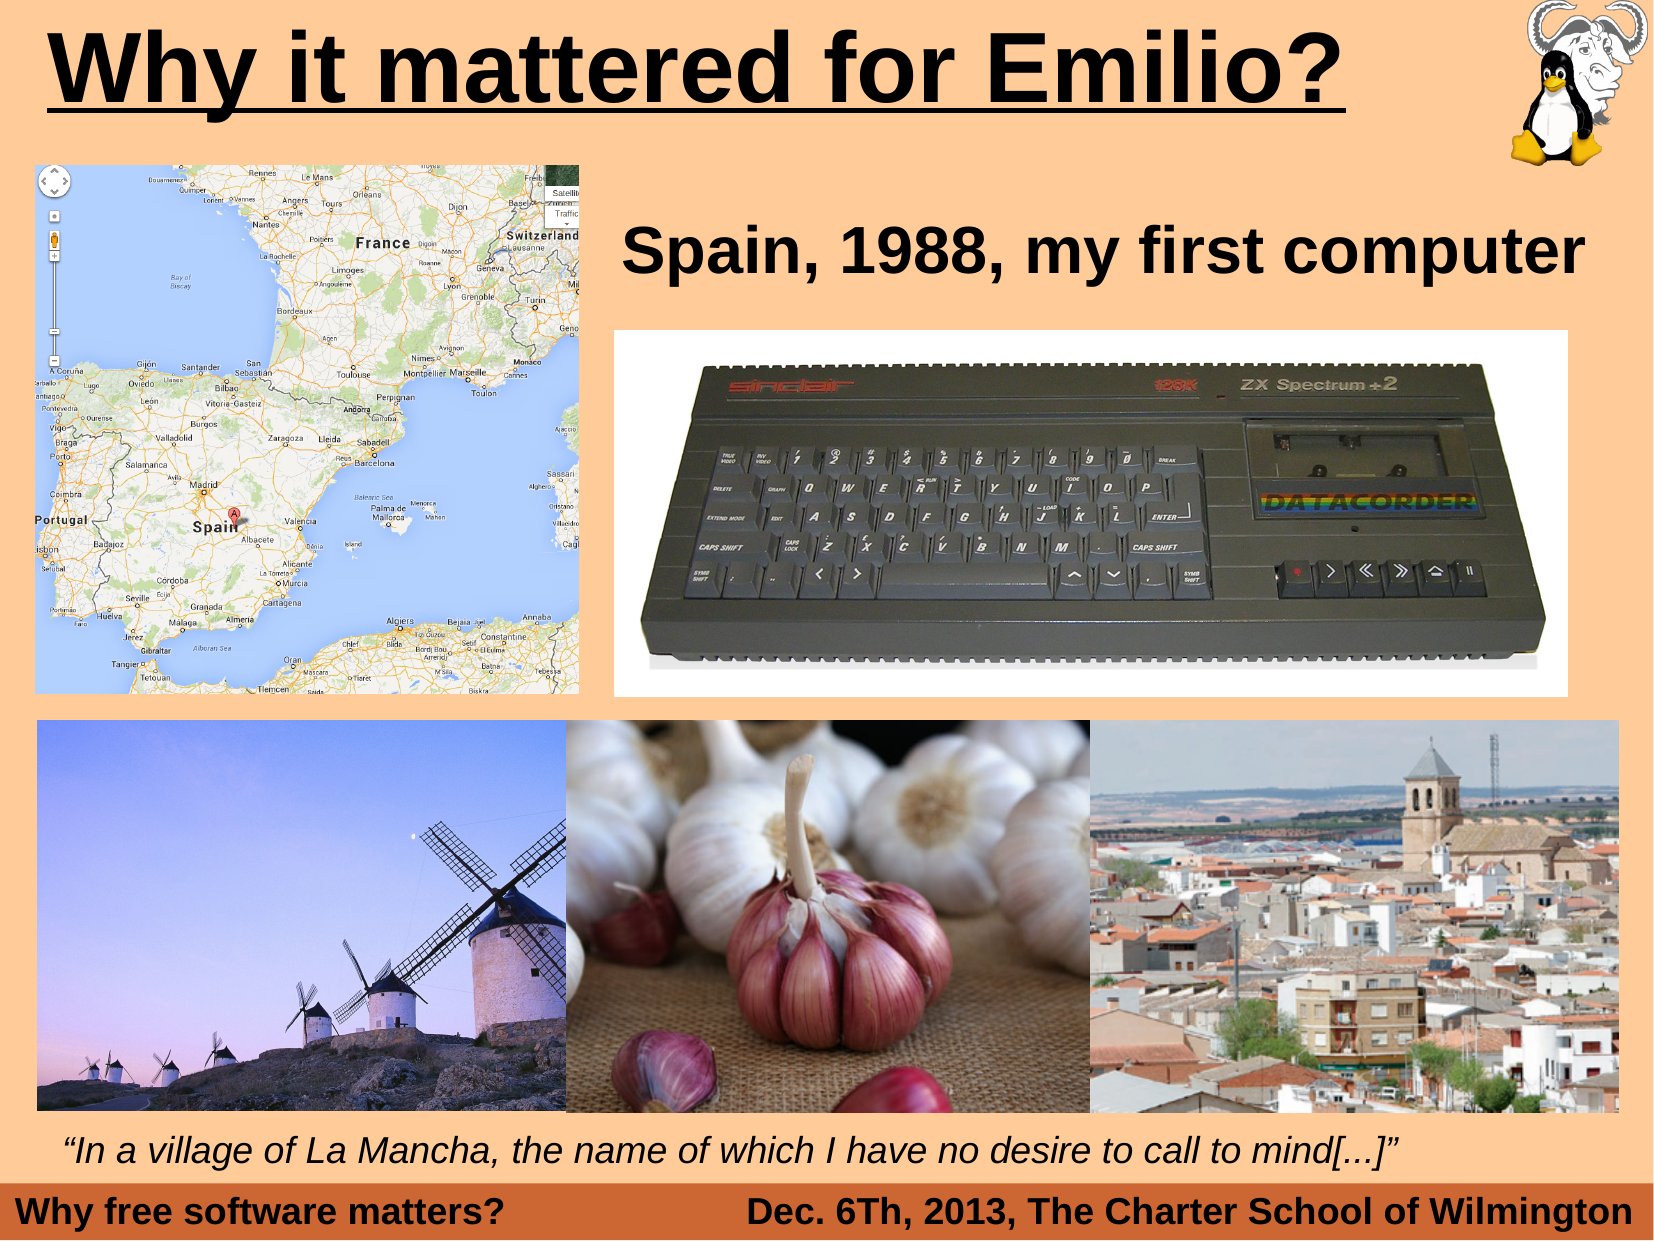

# Why it mattered for Emilio?
Spain, 1988, my first computer
“In a village of La Mancha, the name of which I have no desire to call to mind[...]”
Why free software matters? Dec. 6Th, 2013, The Charter School of Wilmington